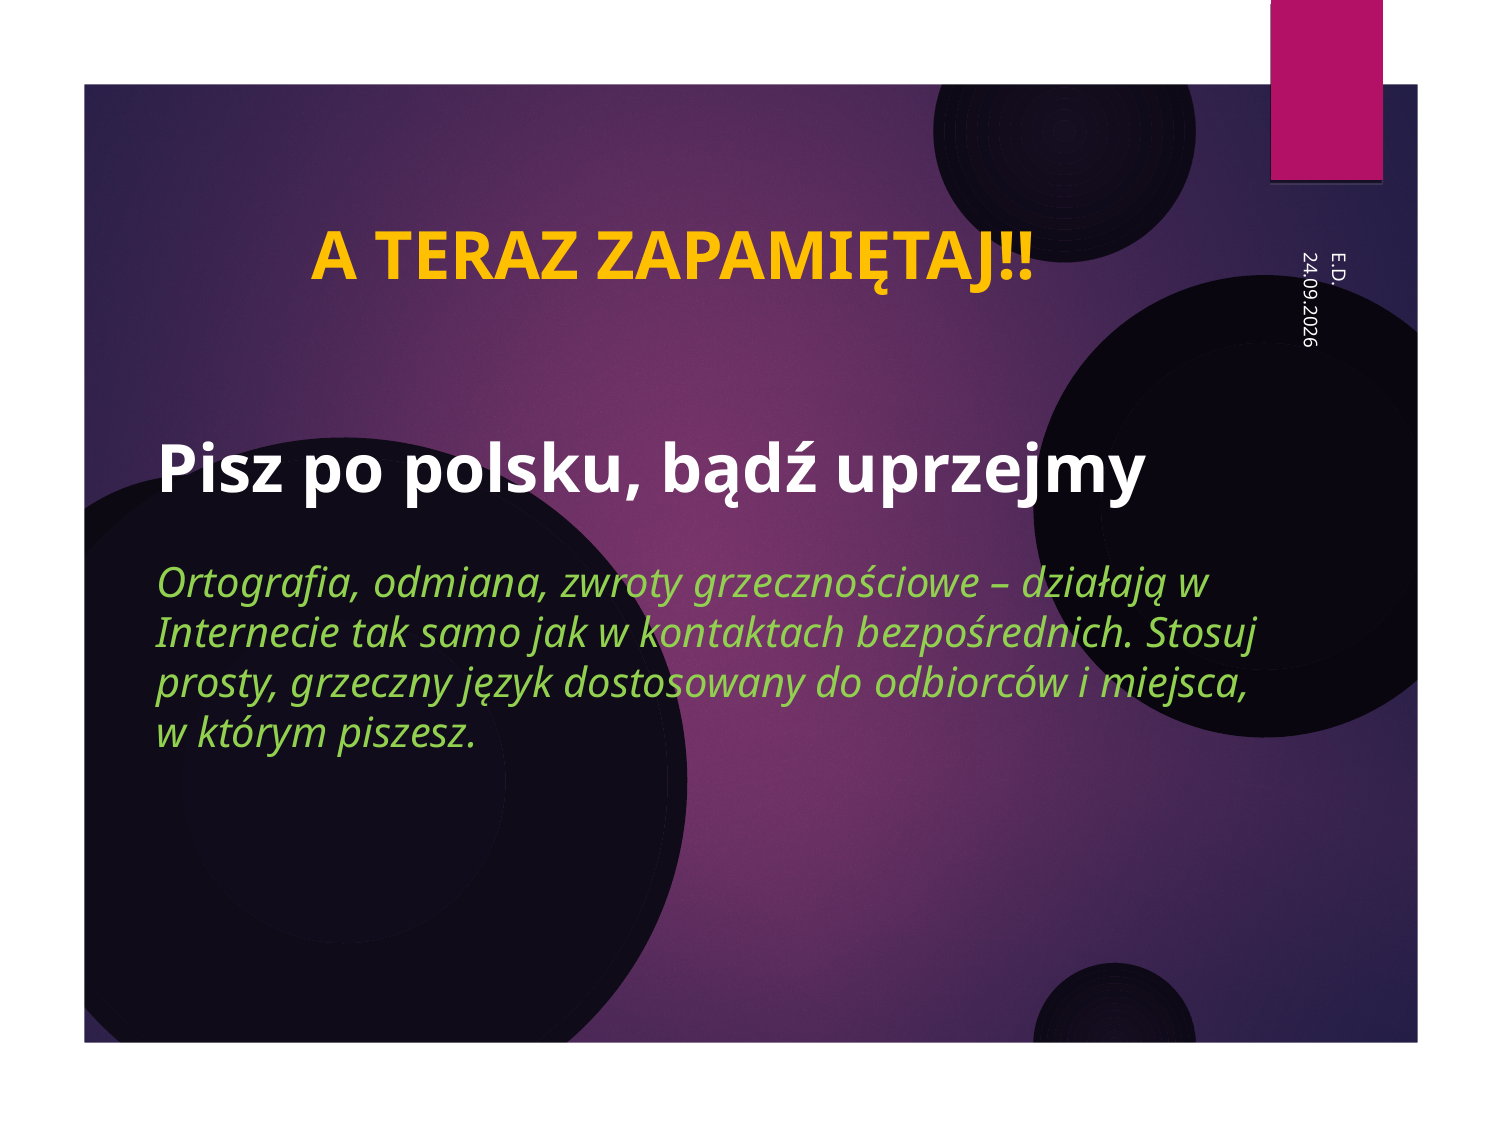

# A TERAZ ZAPAMIĘTAJ!!
Pisz po polsku, bądź uprzejmy
Ortografia, odmiana, zwroty grzecznościowe – działają w Internecie tak samo jak w kontaktach bezpośrednich. Stosuj prosty, grzeczny język dostosowany do odbiorców i miejsca, w którym piszesz.
E.D.